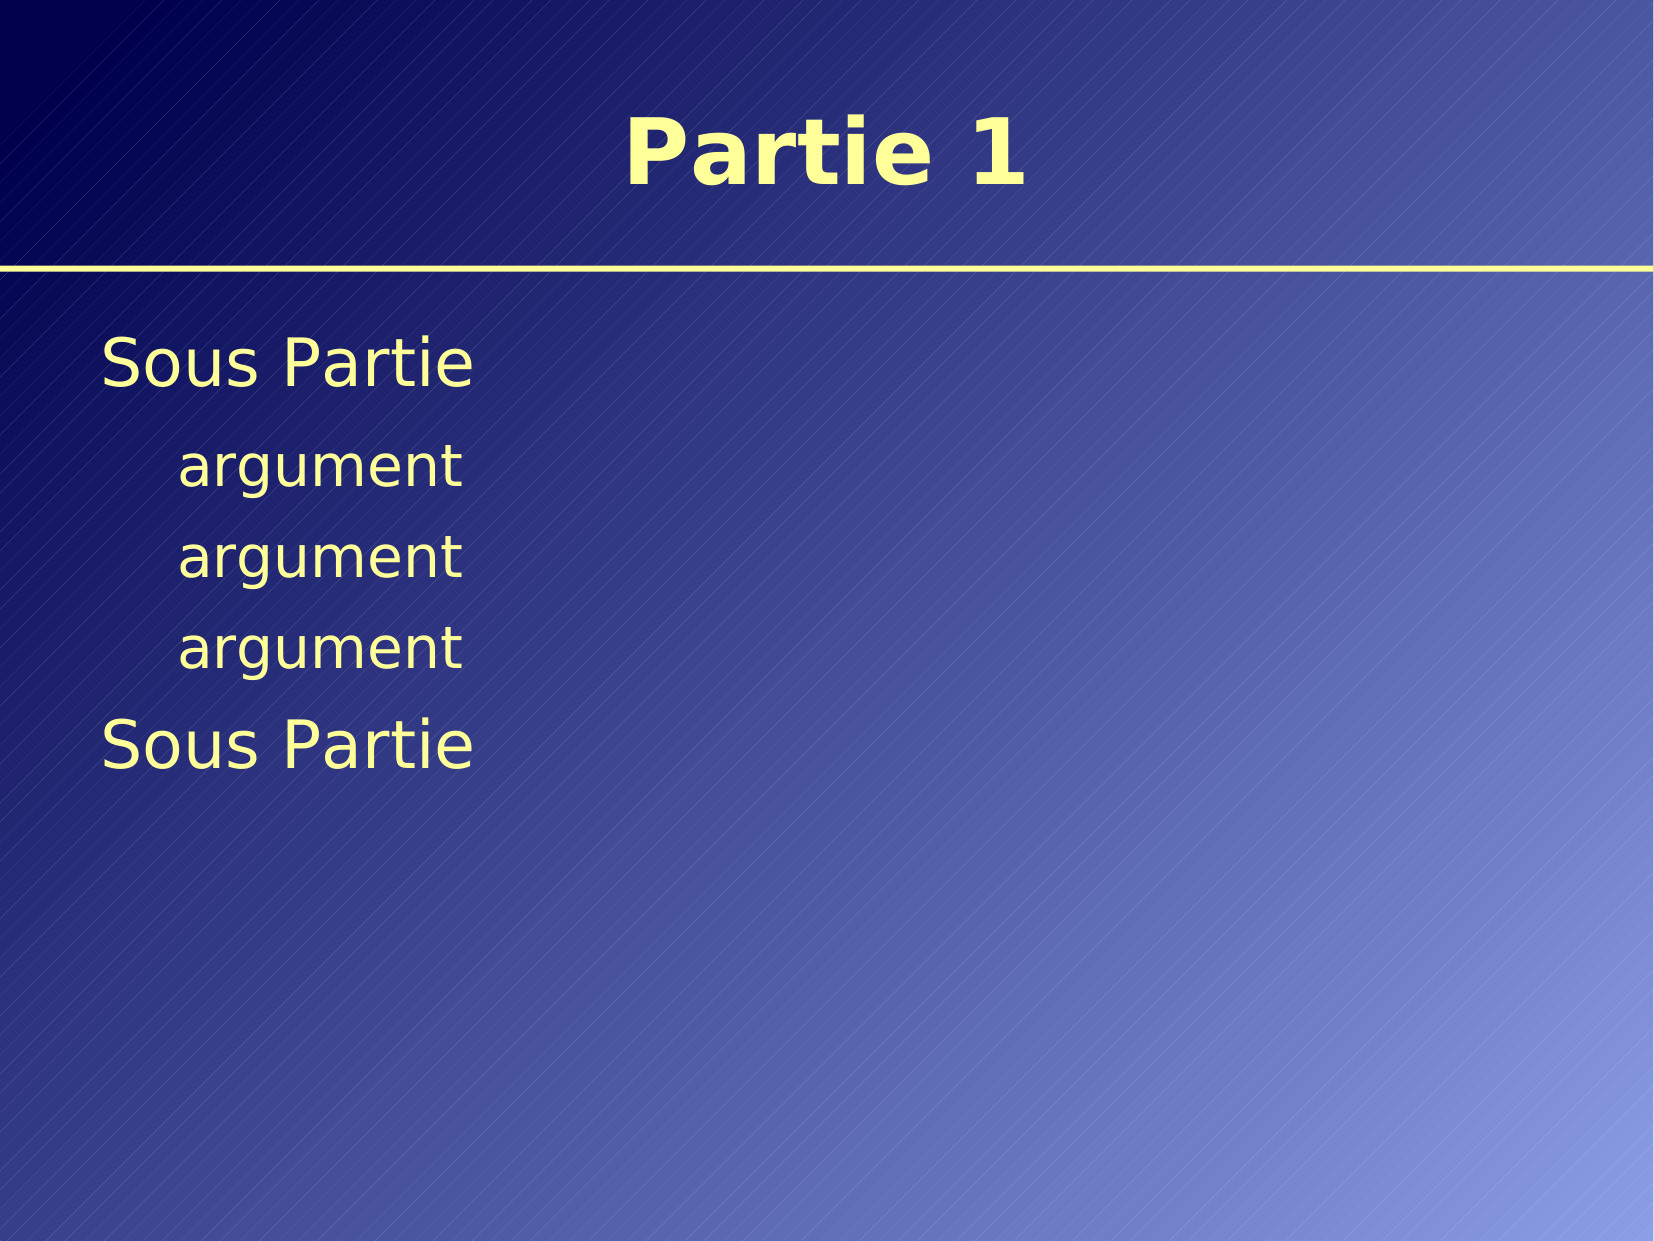

# Partie 1
Sous Partie
argument
argument
argument
Sous Partie